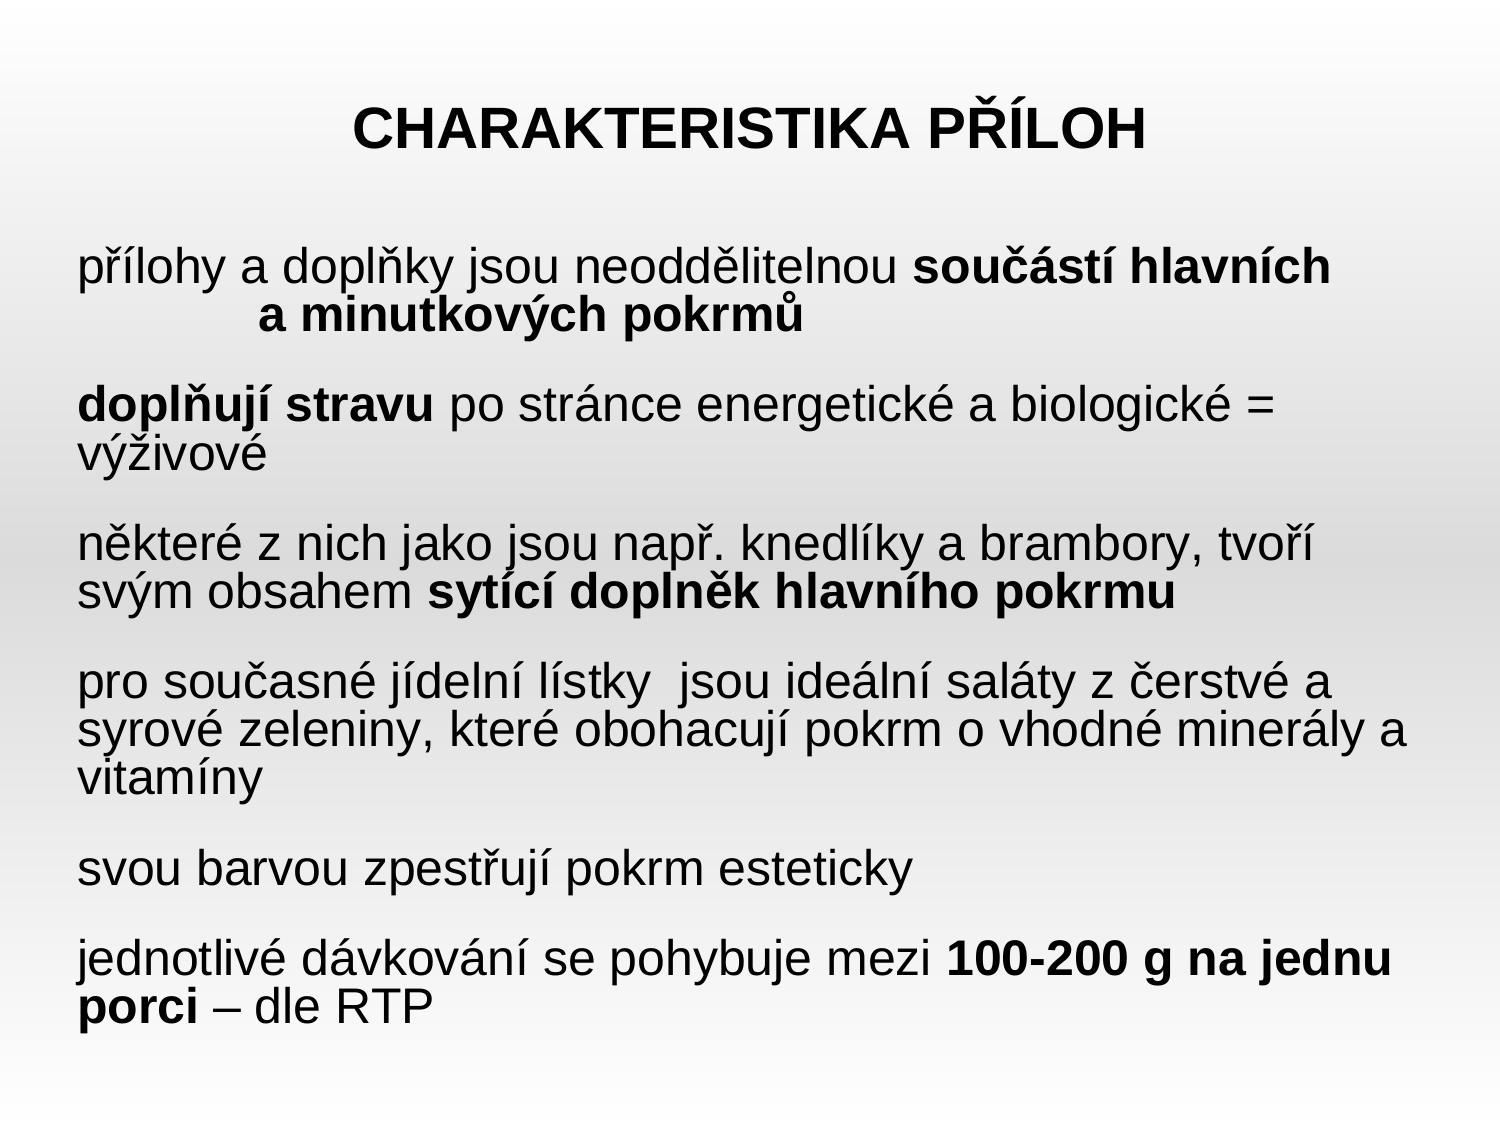

# CHARAKTERISTIKA PŘÍLOH
přílohy a doplňky jsou neoddělitelnou součástí hlavních a minutkových pokrmů
doplňují stravu po stránce energetické a biologické = výživové
některé z nich jako jsou např. knedlíky a brambory, tvoří svým obsahem sytící doplněk hlavního pokrmu
pro současné jídelní lístky jsou ideální saláty z čerstvé a syrové zeleniny, které obohacují pokrm o vhodné minerály a vitamíny
svou barvou zpestřují pokrm esteticky
jednotlivé dávkování se pohybuje mezi 100-200 g na jednu porci – dle RTP